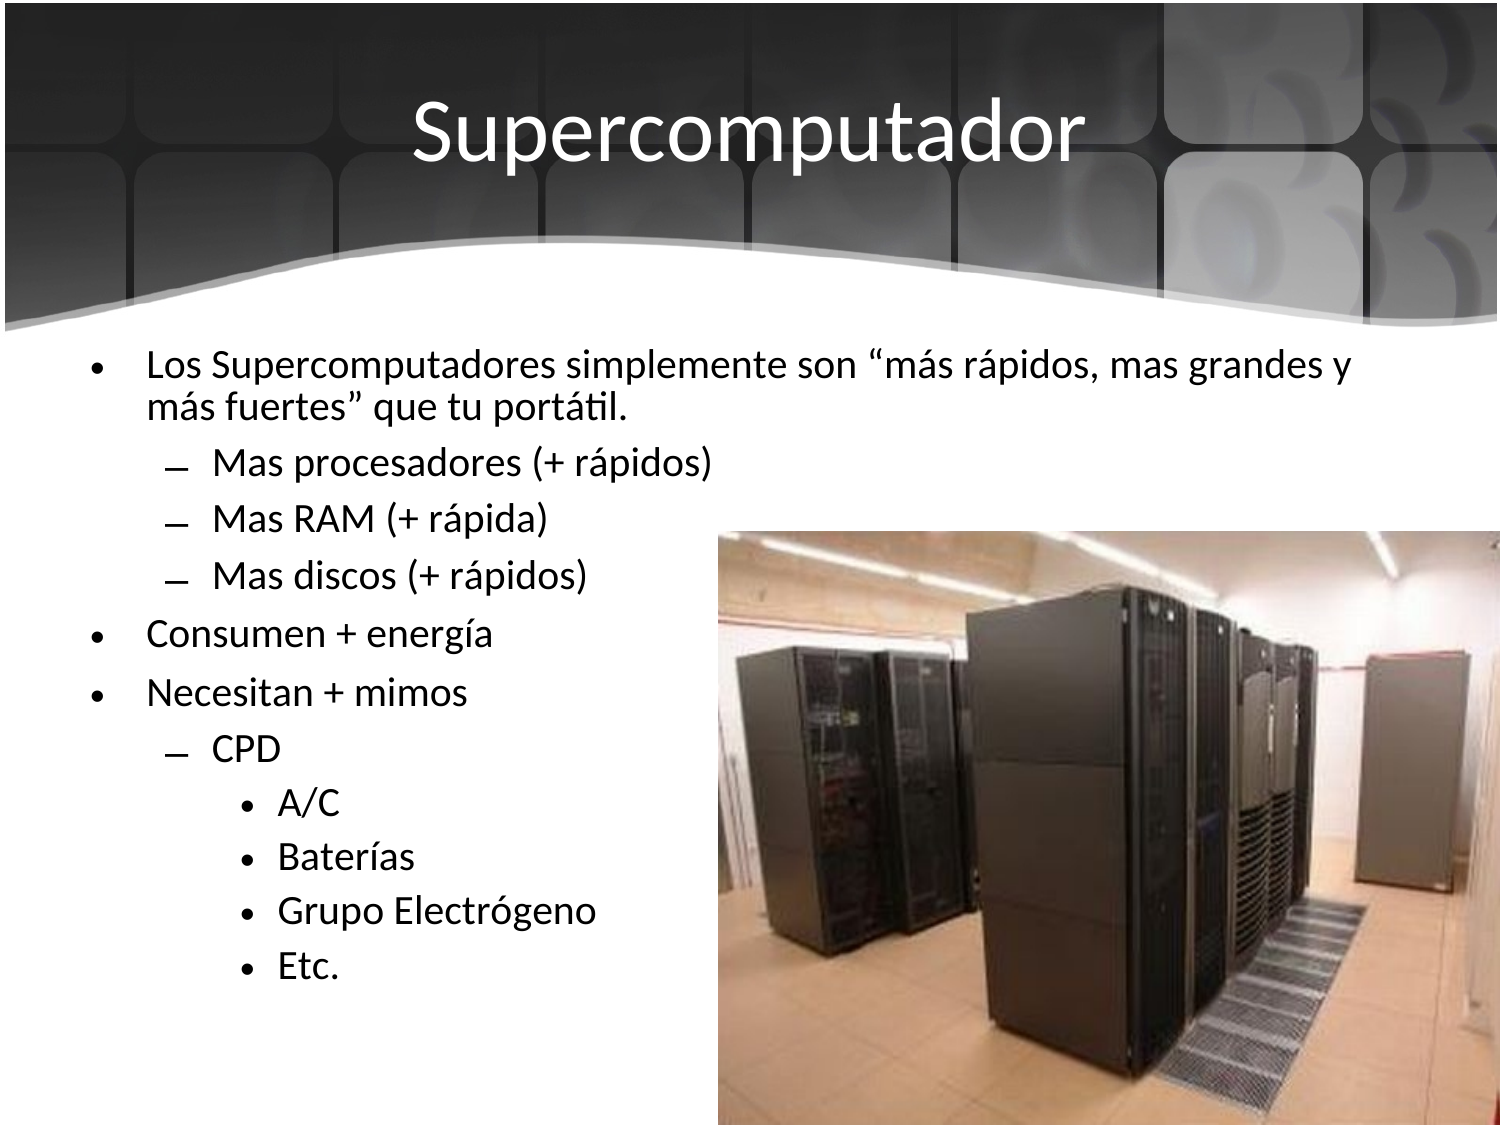

# Supercomputador
Los Supercomputadores simplemente son “más rápidos, mas grandes y más fuertes” que tu portátil.
Mas procesadores (+ rápidos)
Mas RAM (+ rápida)
Mas discos (+ rápidos)
Consumen + energía
Necesitan + mimos
CPD
A/C
Baterías
Grupo Electrógeno
Etc.